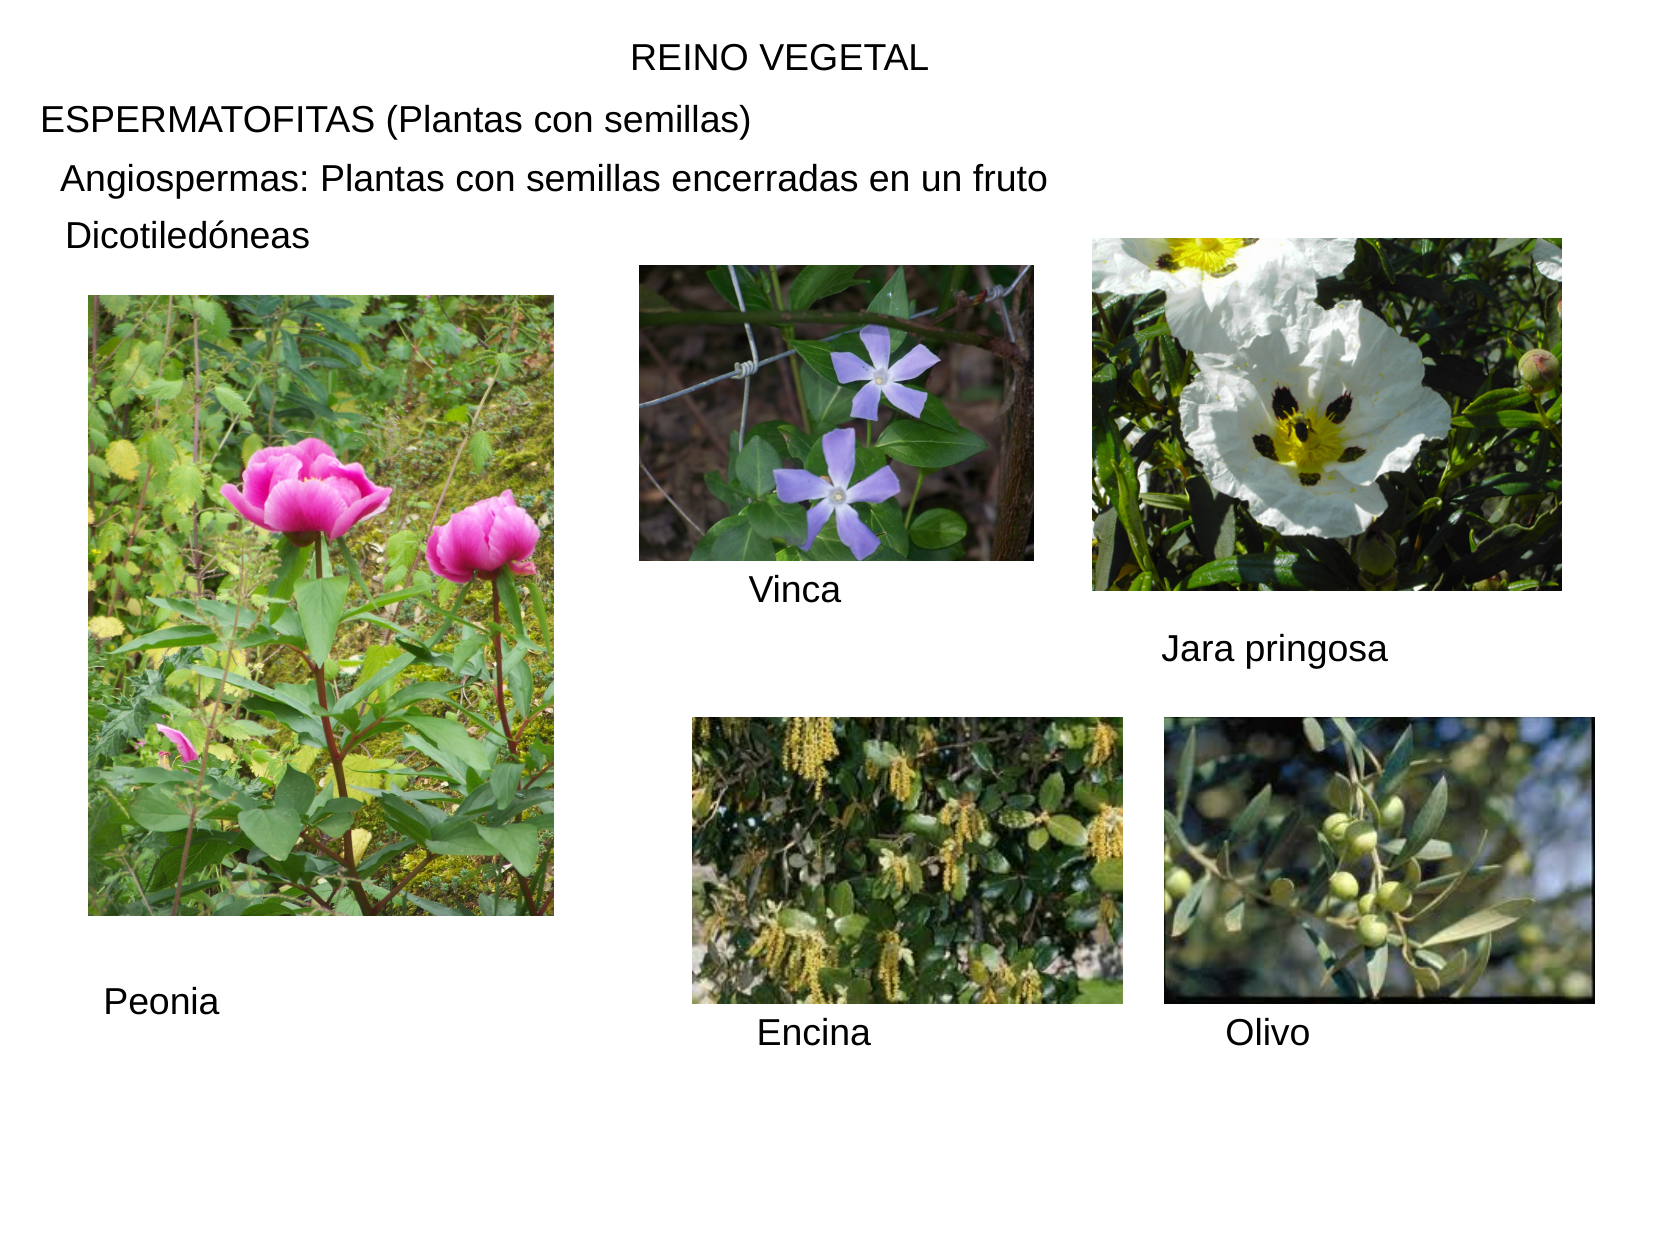

REINO VEGETAL
ESPERMATOFITAS (Plantas con semillas)
Angiospermas: Plantas con semillas encerradas en un fruto
Dicotiledóneas
Vinca
Jara pringosa
Peonia
Encina
Olivo